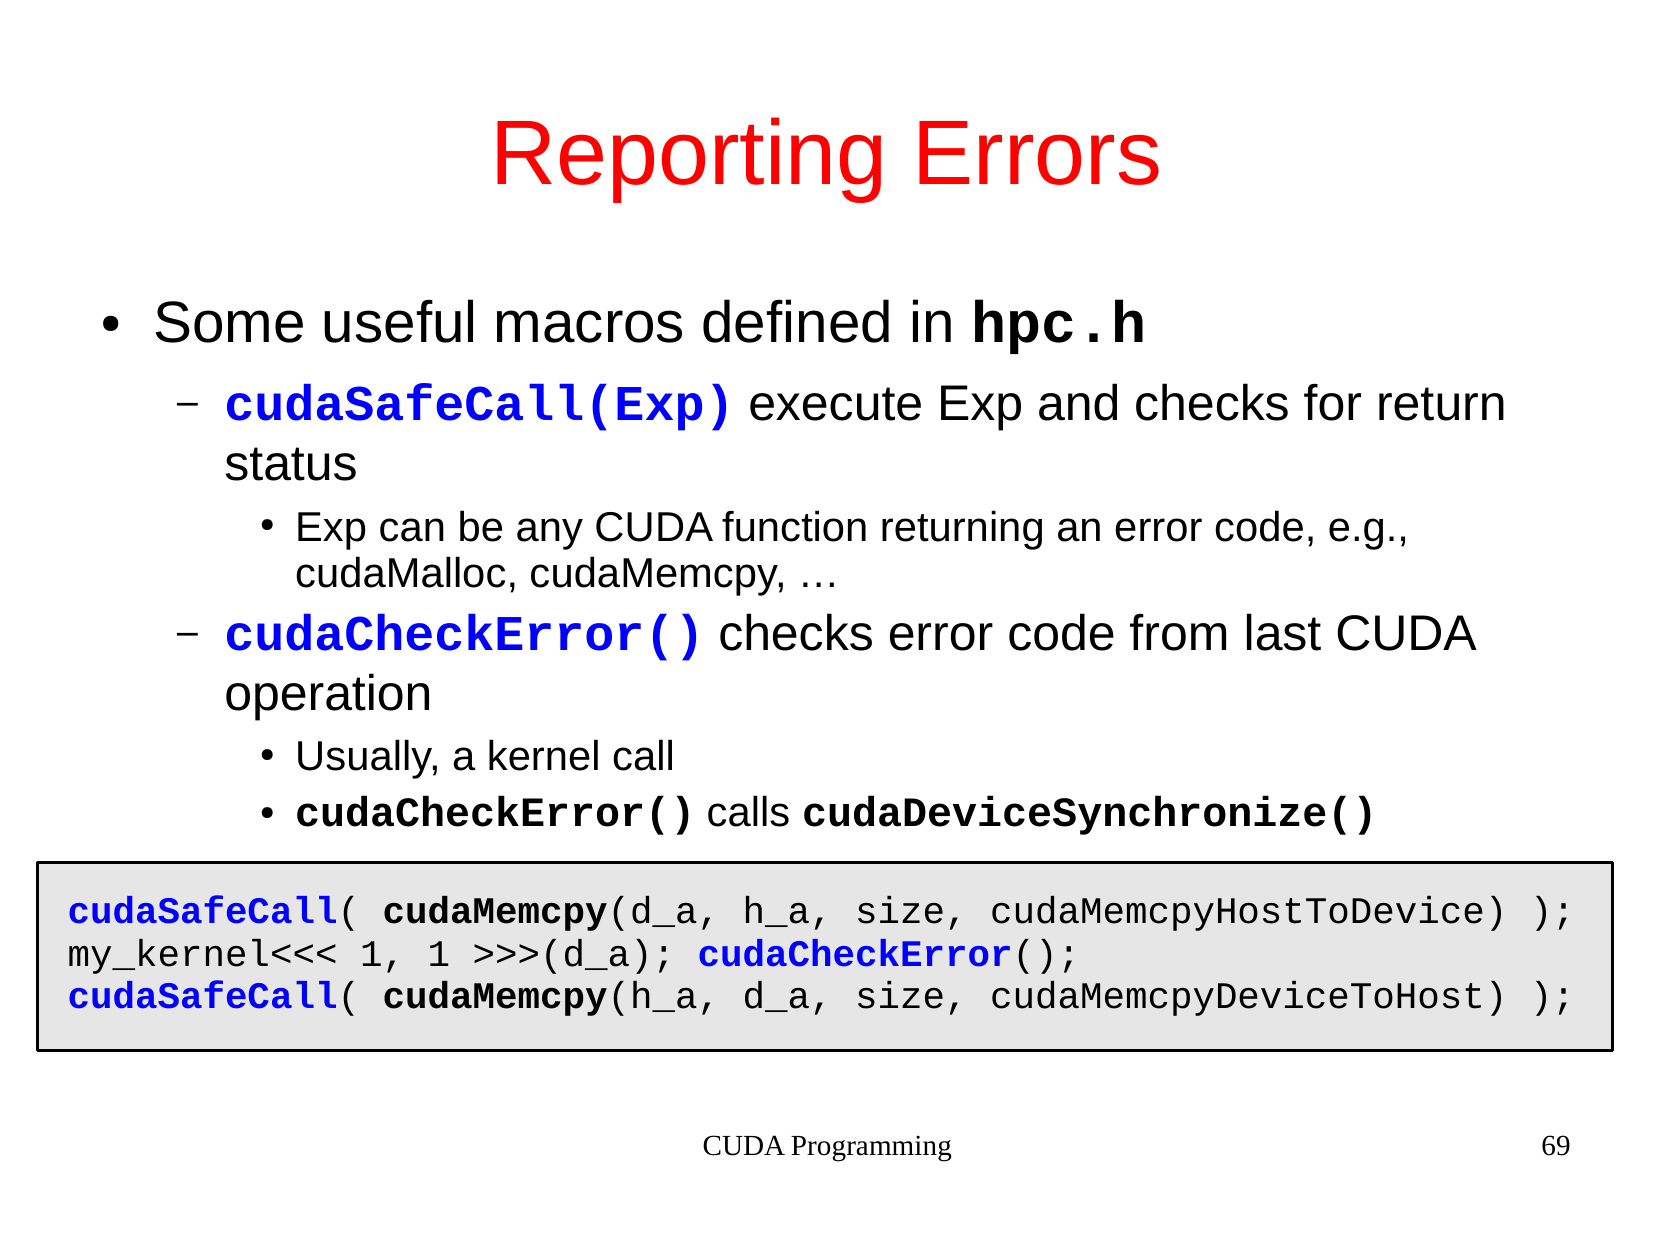

# Reporting Errors
Some useful macros defined in hpc.h
cudaSafeCall(Exp) execute Exp and checks for return status
Exp can be any CUDA function returning an error code, e.g., cudaMalloc, cudaMemcpy, …
cudaCheckError() checks error code from last CUDA operation
Usually, a kernel call
cudaCheckError() calls cudaDeviceSynchronize()
cudaSafeCall( cudaMemcpy(d_a, h_a, size, cudaMemcpyHostToDevice) );
my_kernel<<< 1, 1 >>>(d_a); cudaCheckError();
cudaSafeCall( cudaMemcpy(h_a, d_a, size, cudaMemcpyDeviceToHost) );
CUDA Programming
69